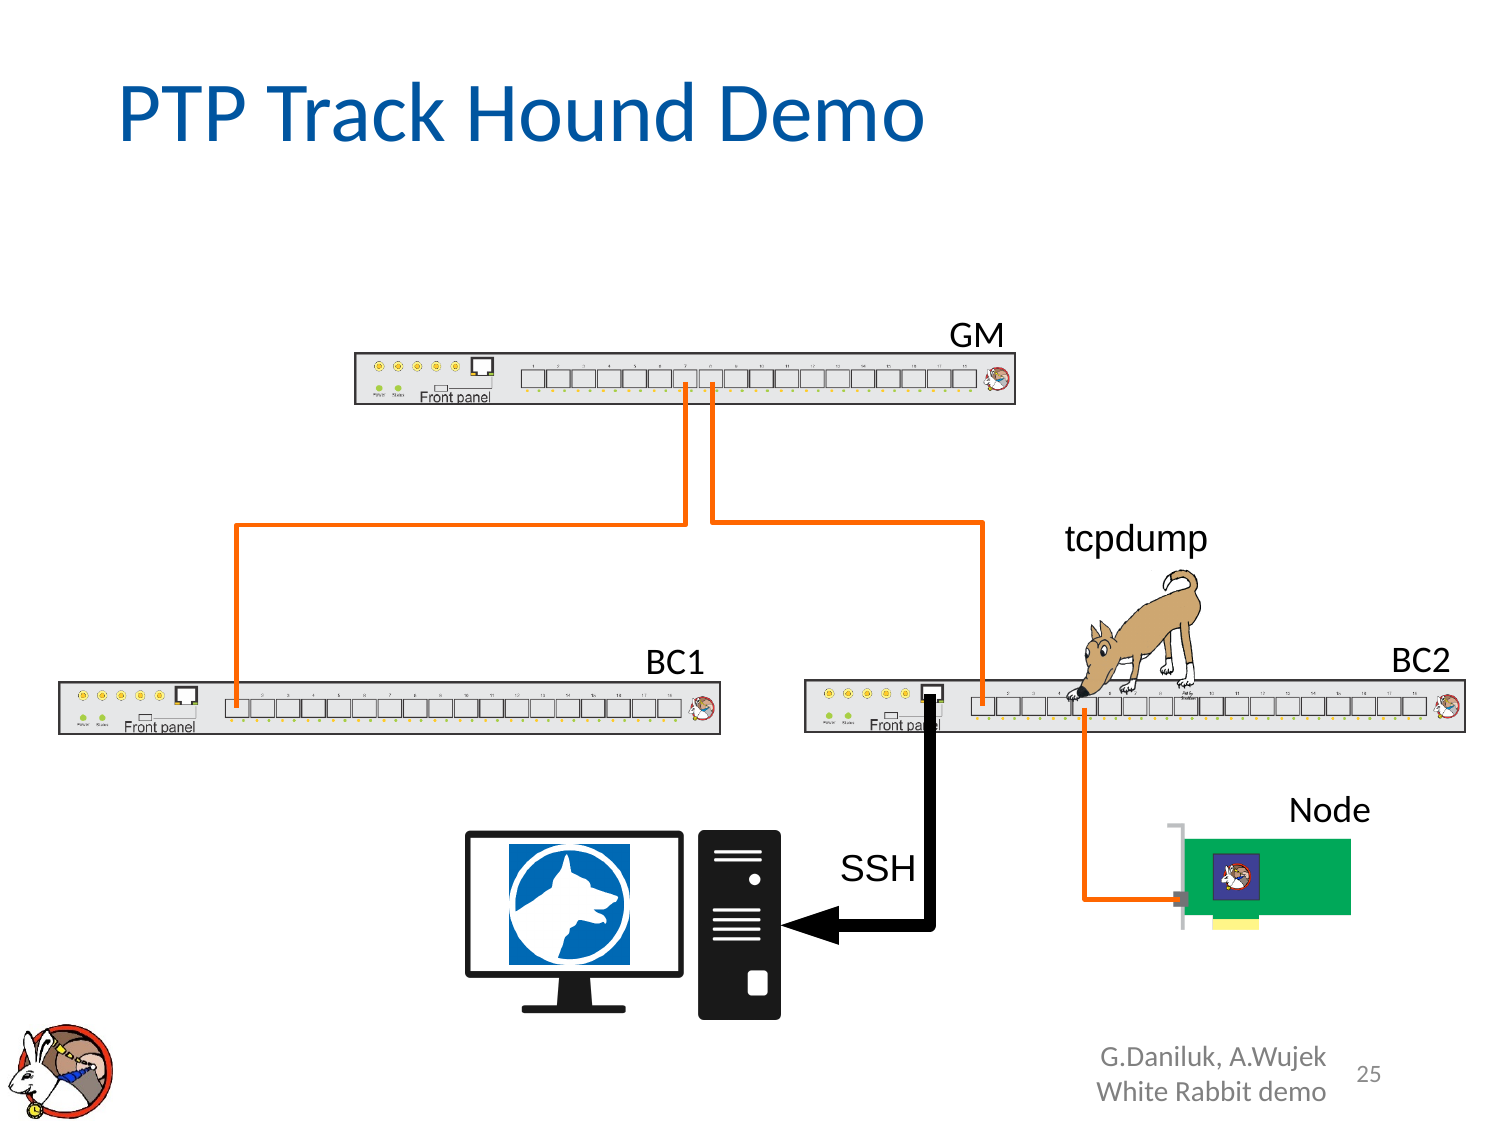

PTP Track Hound Demo
GM
tcpdump
BC2
BC1
Node
SSH